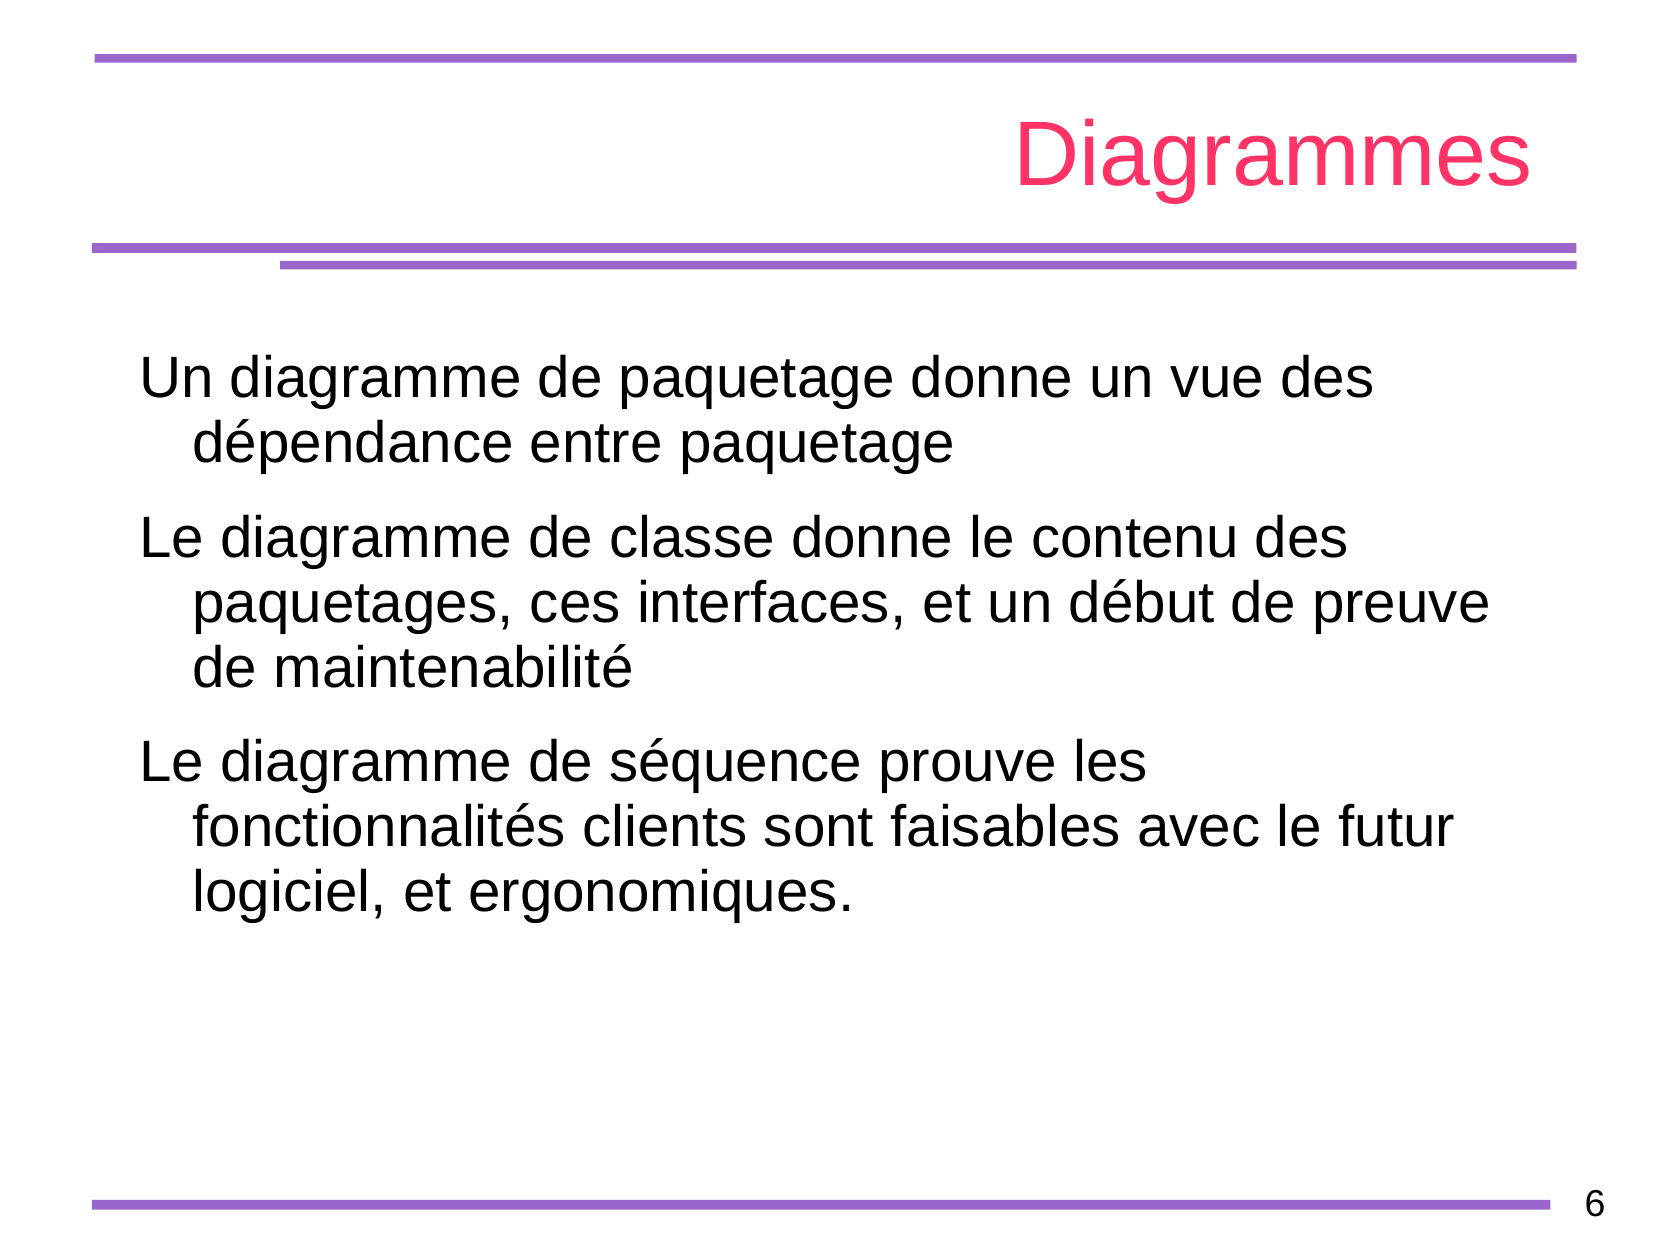

# Diagrammes
Un diagramme de paquetage donne un vue des dépendance entre paquetage
Le diagramme de classe donne le contenu des paquetages, ces interfaces, et un début de preuve de maintenabilité
Le diagramme de séquence prouve les fonctionnalités clients sont faisables avec le futur logiciel, et ergonomiques.